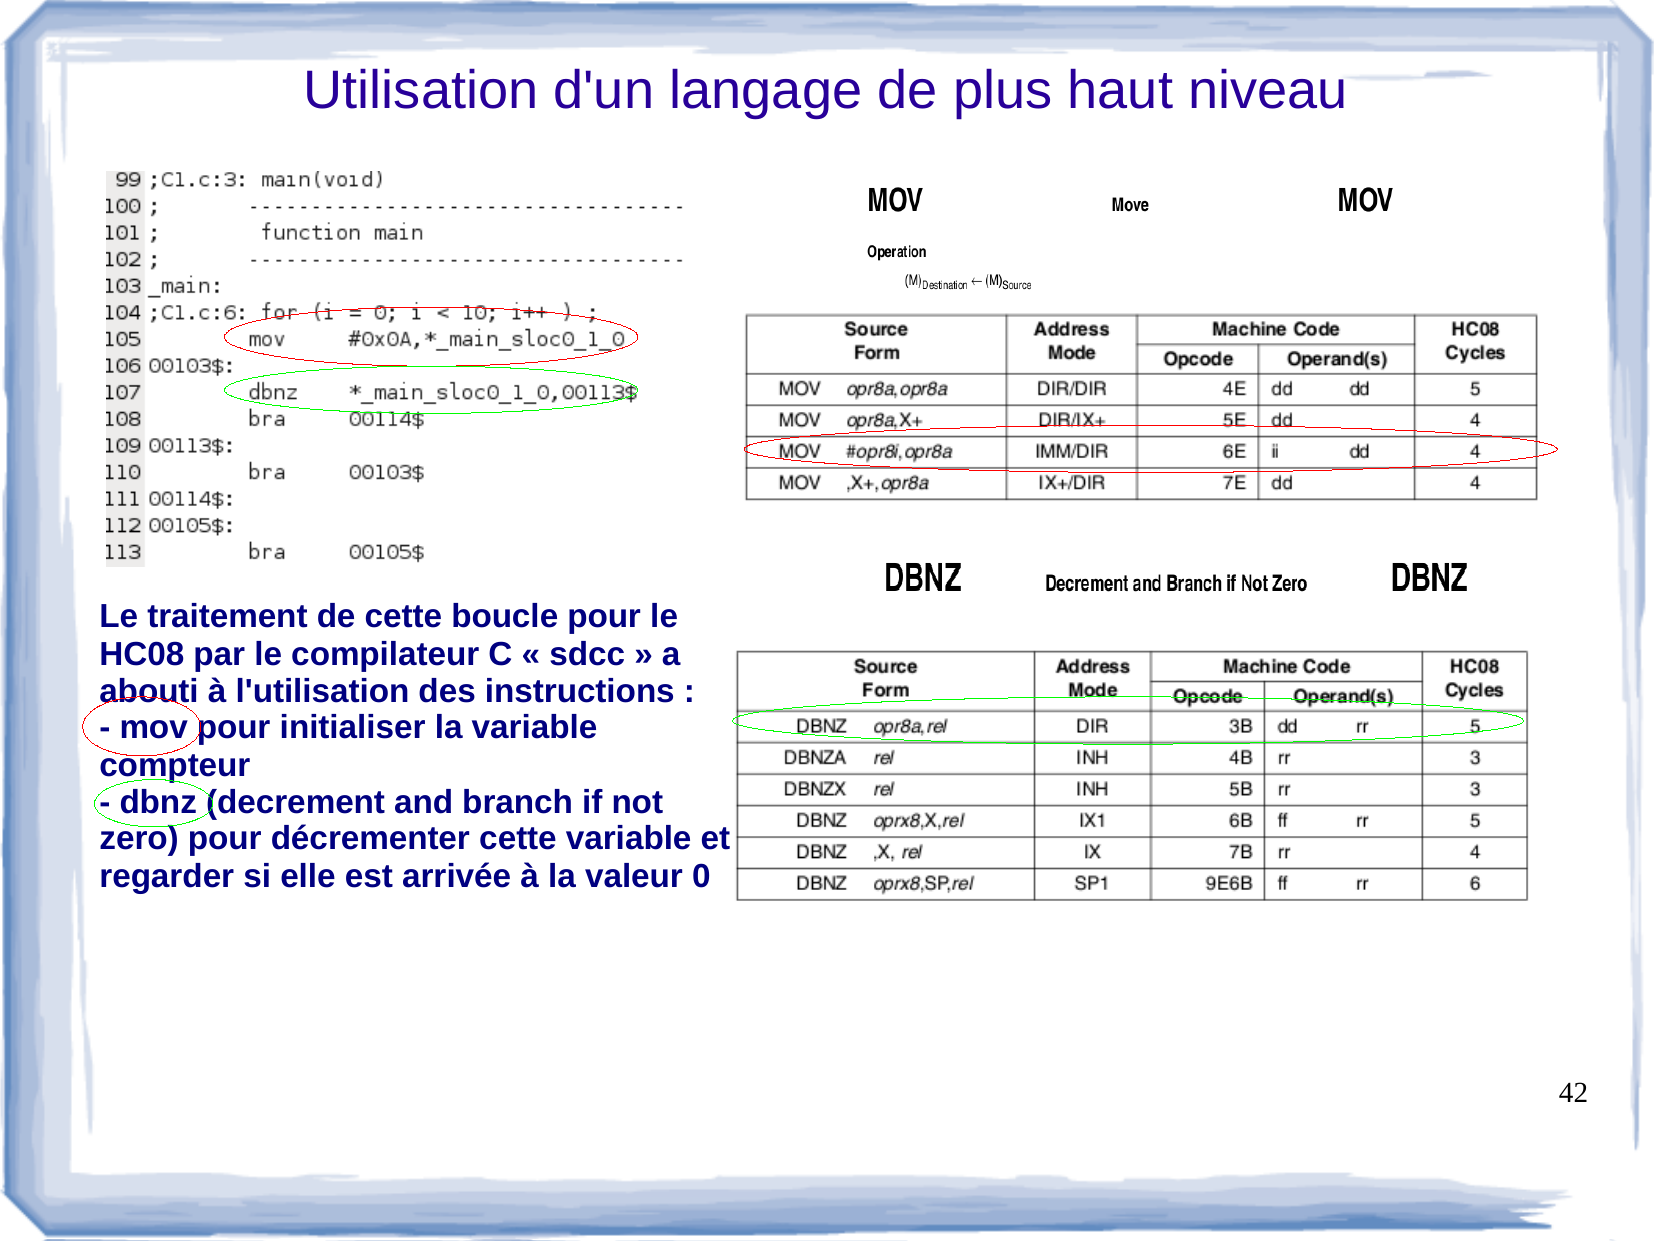

# Utilisation d'un langage de plus haut niveau
Le traitement de cette boucle pour le HC08 par le compilateur C « sdcc » a abouti à l'utilisation des instructions :
- mov pour initialiser la variable compteur
- dbnz (decrement and branch if not zero) pour décrementer cette variable et regarder si elle est arrivée à la valeur 0
42